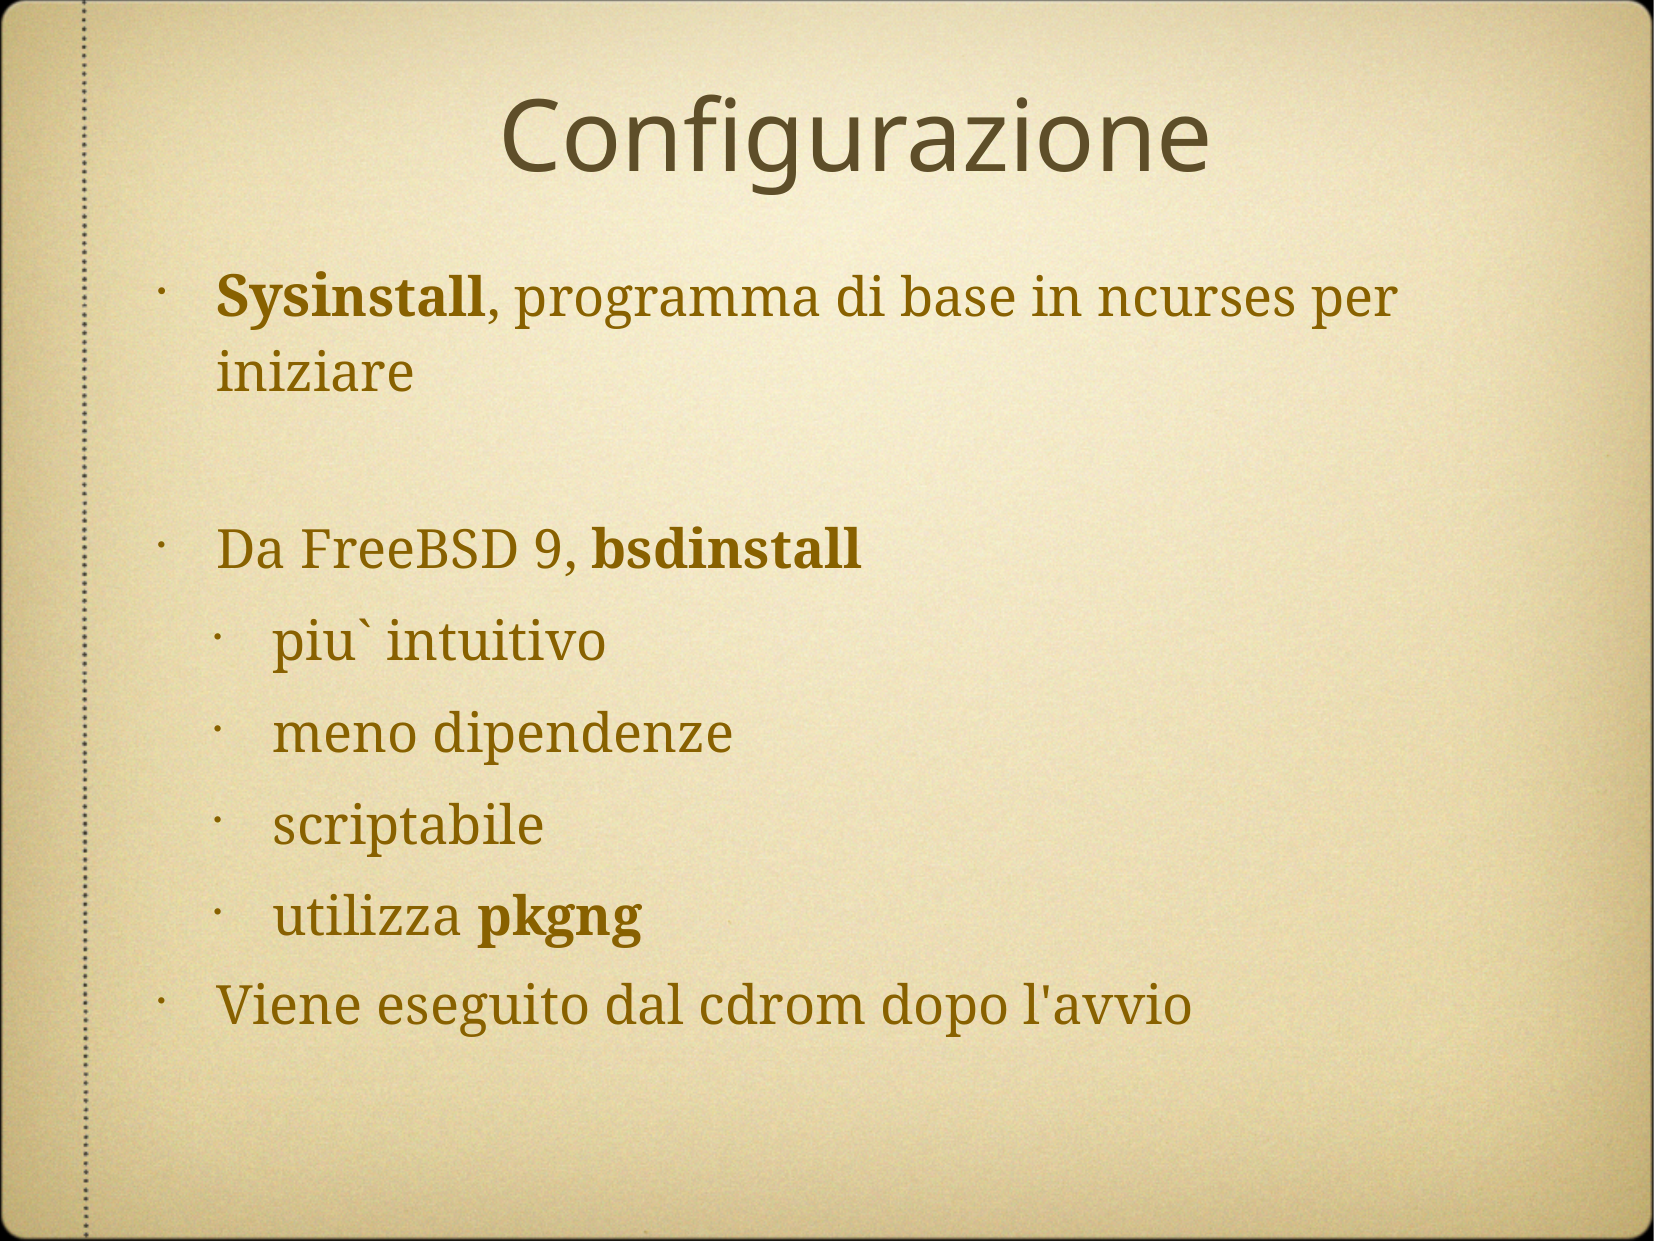

# Configurazione
Sysinstall, programma di base in ncurses per iniziare
Da FreeBSD 9, bsdinstall
piu` intuitivo
meno dipendenze
scriptabile
utilizza pkgng
Viene eseguito dal cdrom dopo l'avvio